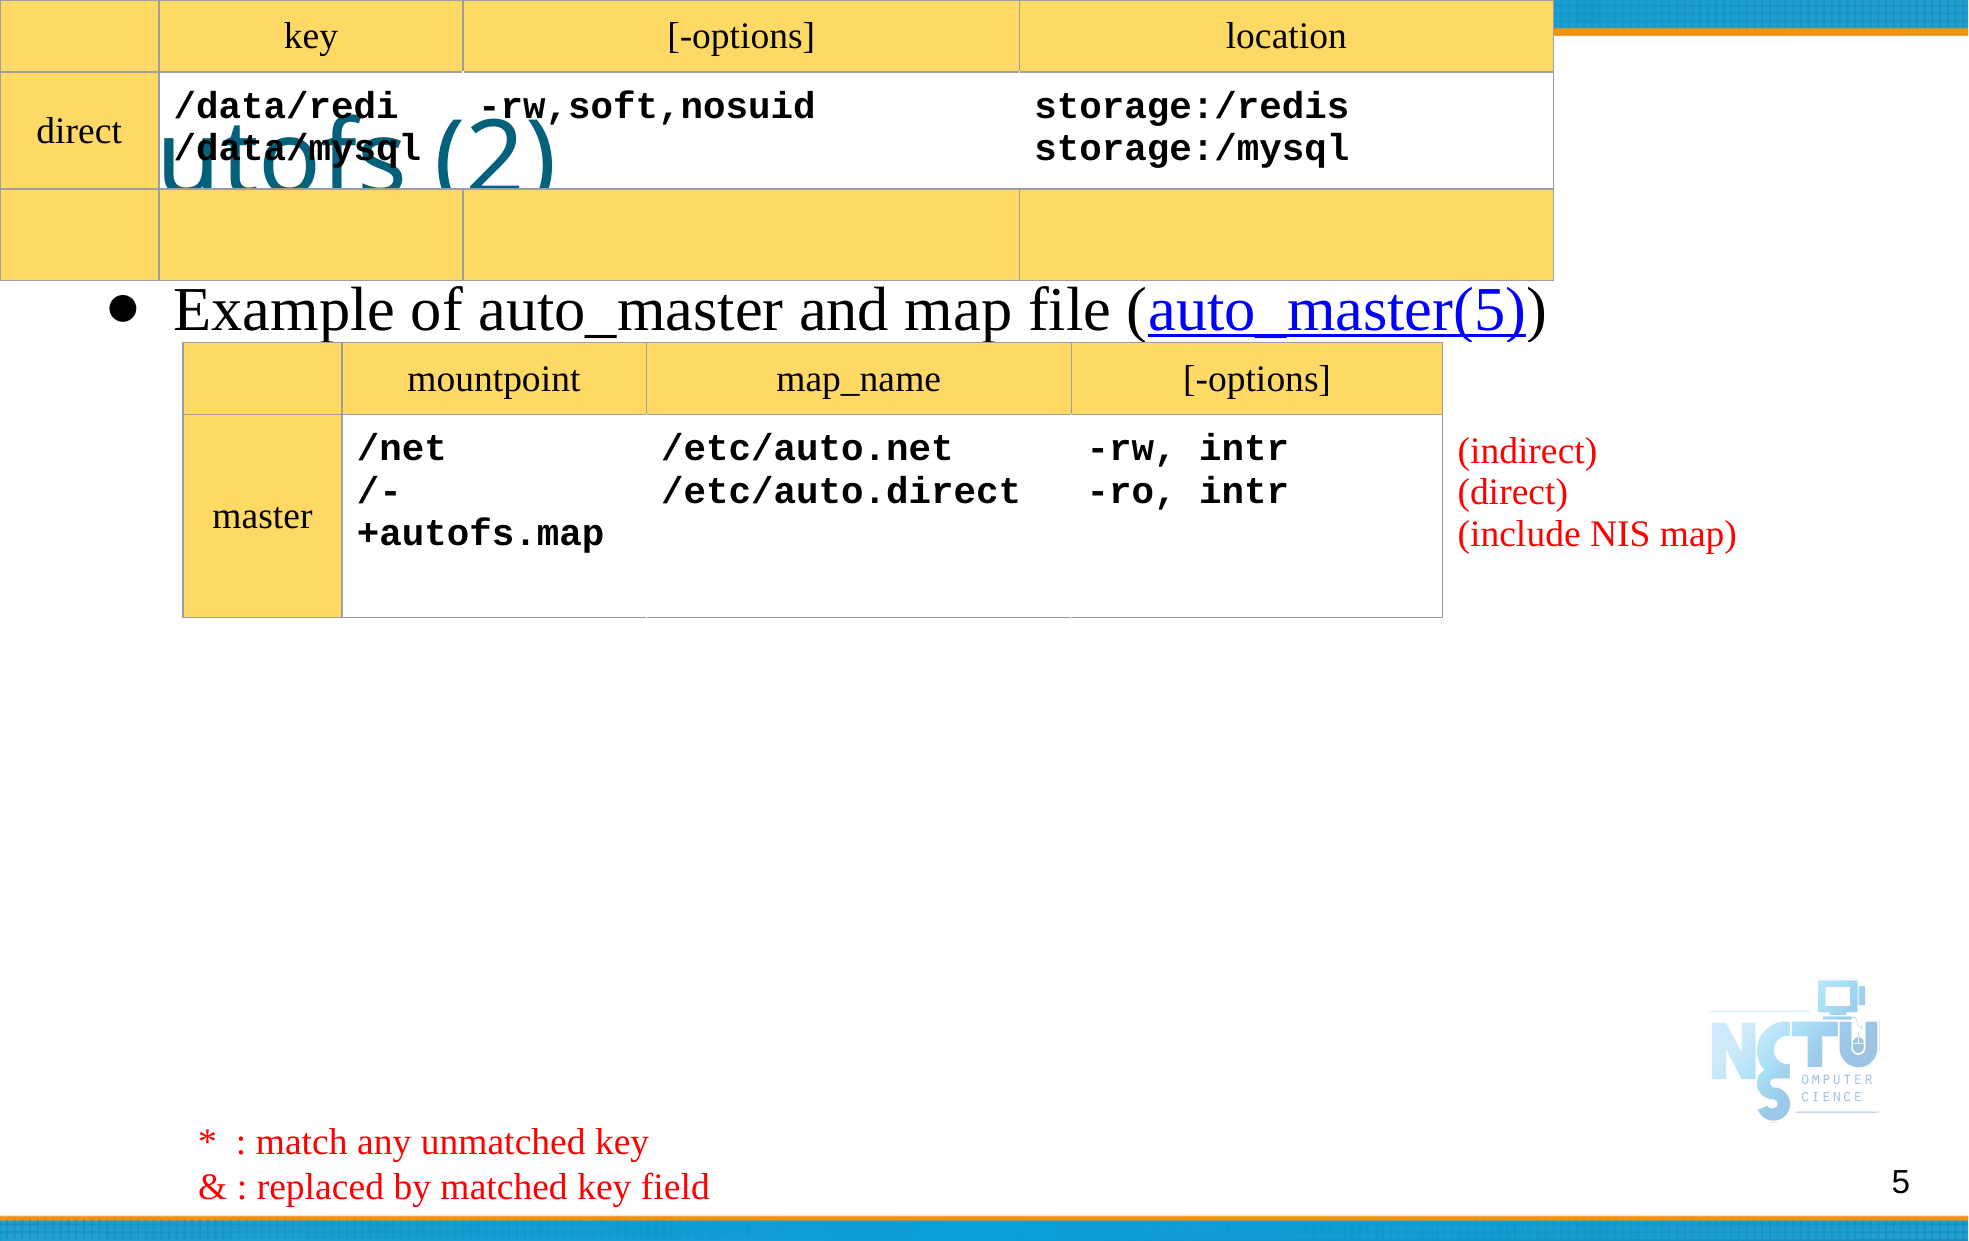

| | key | [-options] | location |
| --- | --- | --- | --- |
| direct | /data/redi /data/mysql | -rw,soft,nosuid | storage:/redis storage:/mysql |
| | | | |
# autofs (2)
Example of auto_master and map file (auto_master(5))
| | mountpoint | map\_name | [-options] | |
| --- | --- | --- | --- | --- |
| master | /net /- +autofs.map | /etc/auto.net /etc/auto.direct | -rw, intr -ro, intr | (indirect) (direct) (include NIS map) |
* : match any unmatched key
& : replaced by matched key field